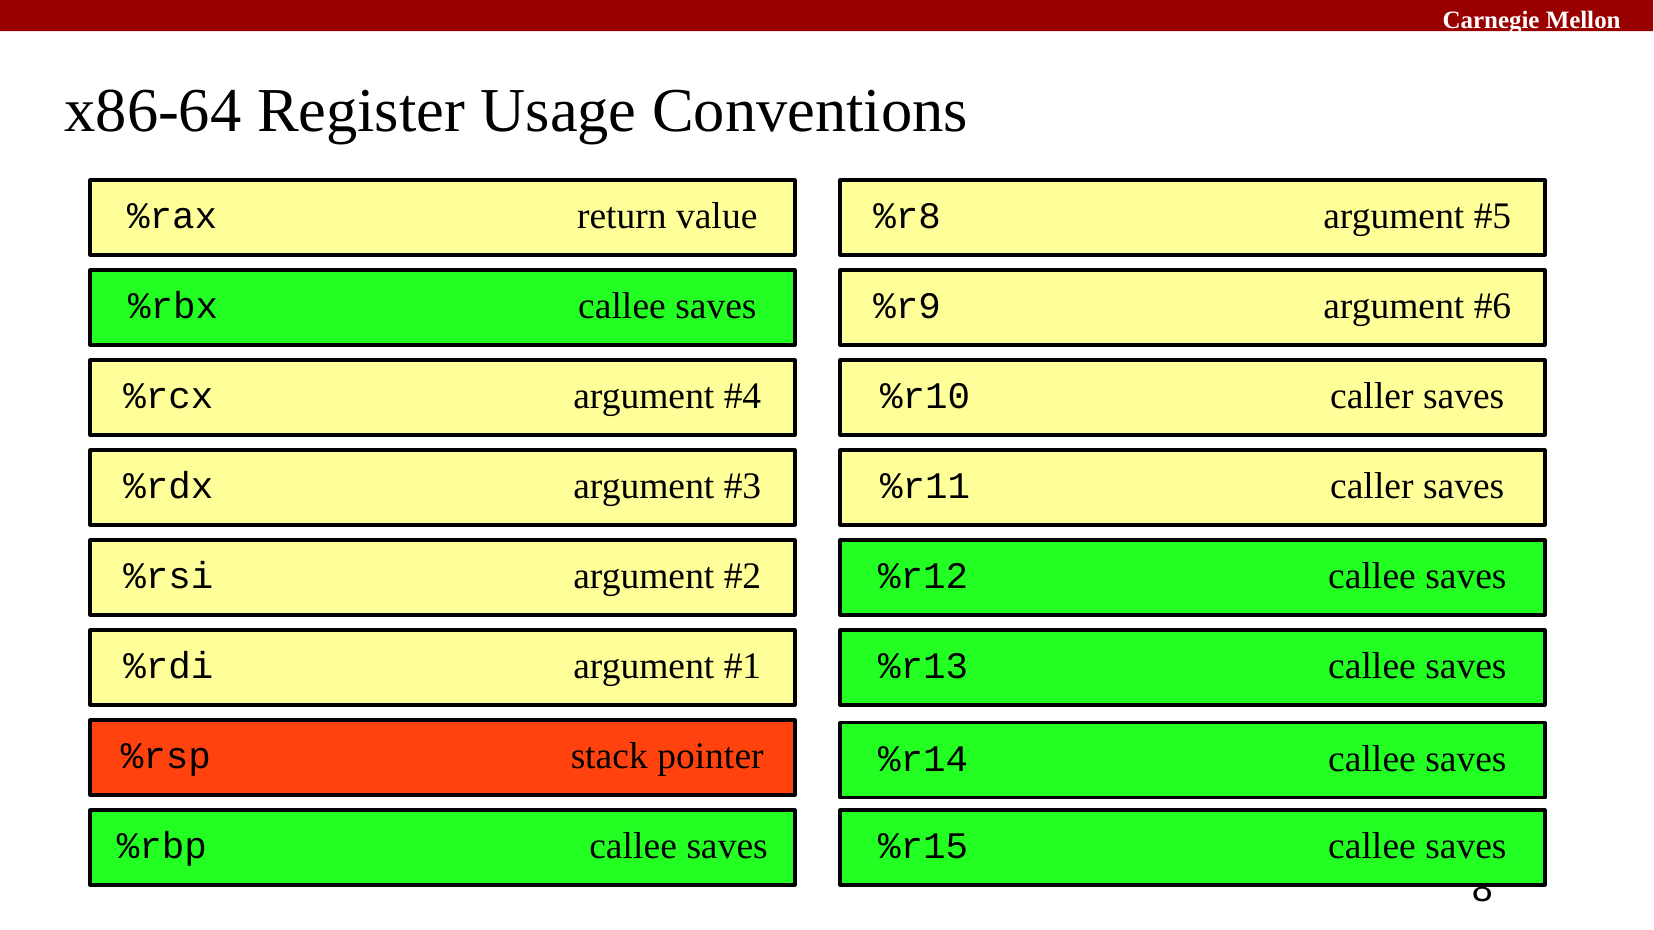

# x86-64 Register Usage Conventions
%rax return value
%r8 argument #5
%rbx callee saves
%r9 argument #6
%rcx argument #4
%r10 caller saves
%rdx argument #3
%r11 caller saves
%rsi argument #2
%r12 callee saves
%rdi argument #1
%r13 callee saves
%rsp stack pointer
%r14 callee saves
%rbp callee saves
%r15 callee saves